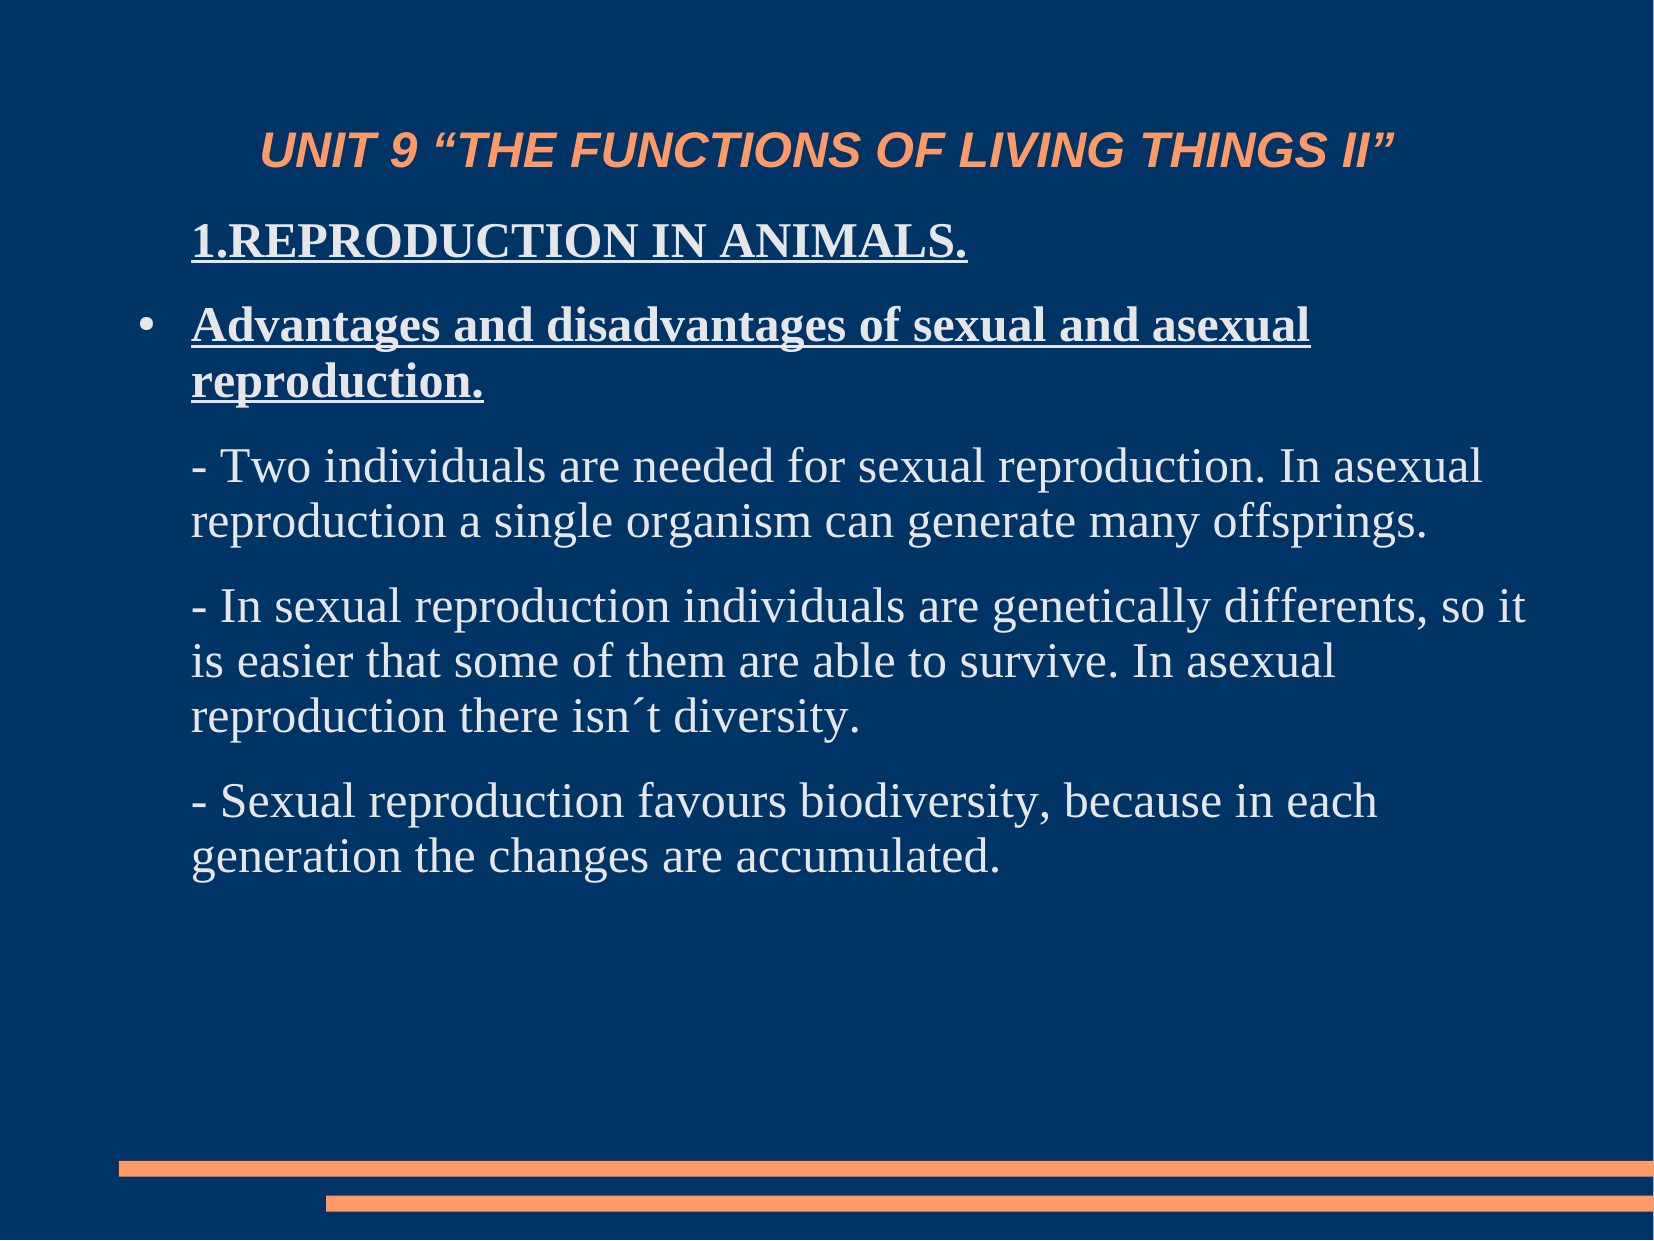

# UNIT 9 “THE FUNCTIONS OF LIVING THINGS II”
1.REPRODUCTION IN ANIMALS.
Advantages and disadvantages of sexual and asexual reproduction.
- Two individuals are needed for sexual reproduction. In asexual reproduction a single organism can generate many offsprings.
- In sexual reproduction individuals are genetically differents, so it is easier that some of them are able to survive. In asexual reproduction there isn´t diversity.
- Sexual reproduction favours biodiversity, because in each generation the changes are accumulated.